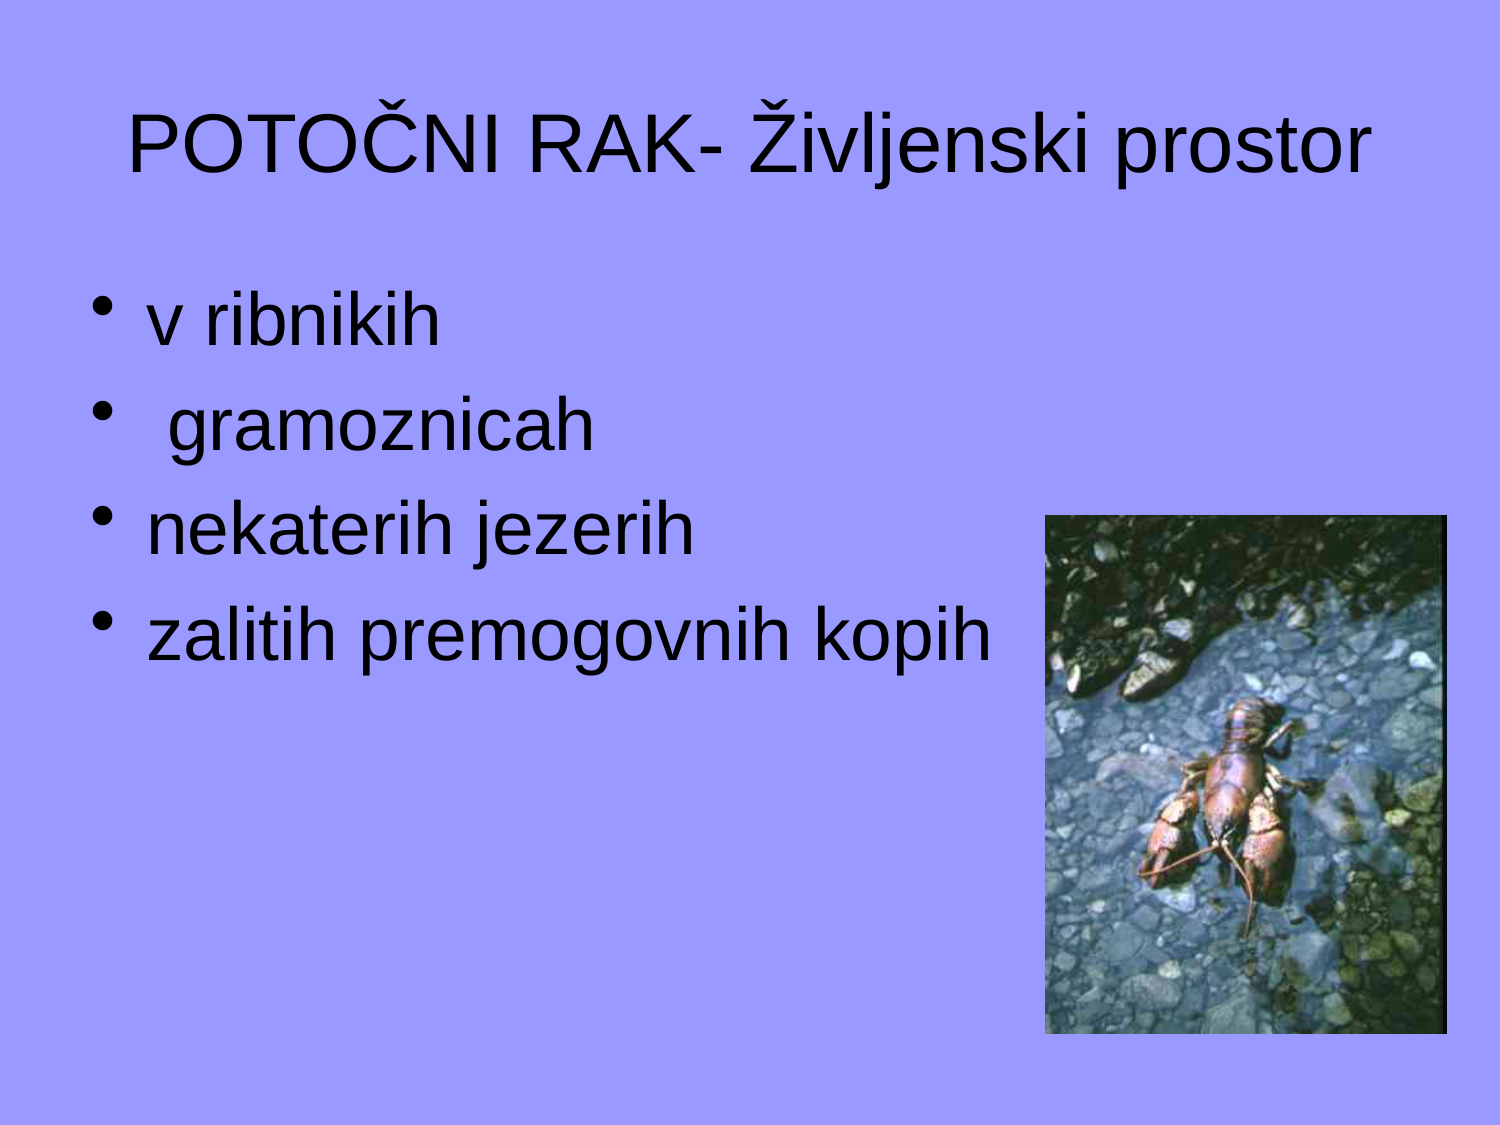

# POTOČNI RAK- Življenski prostor
v ribnikih
 gramoznicah
nekaterih jezerih
zalitih premogovnih kopih